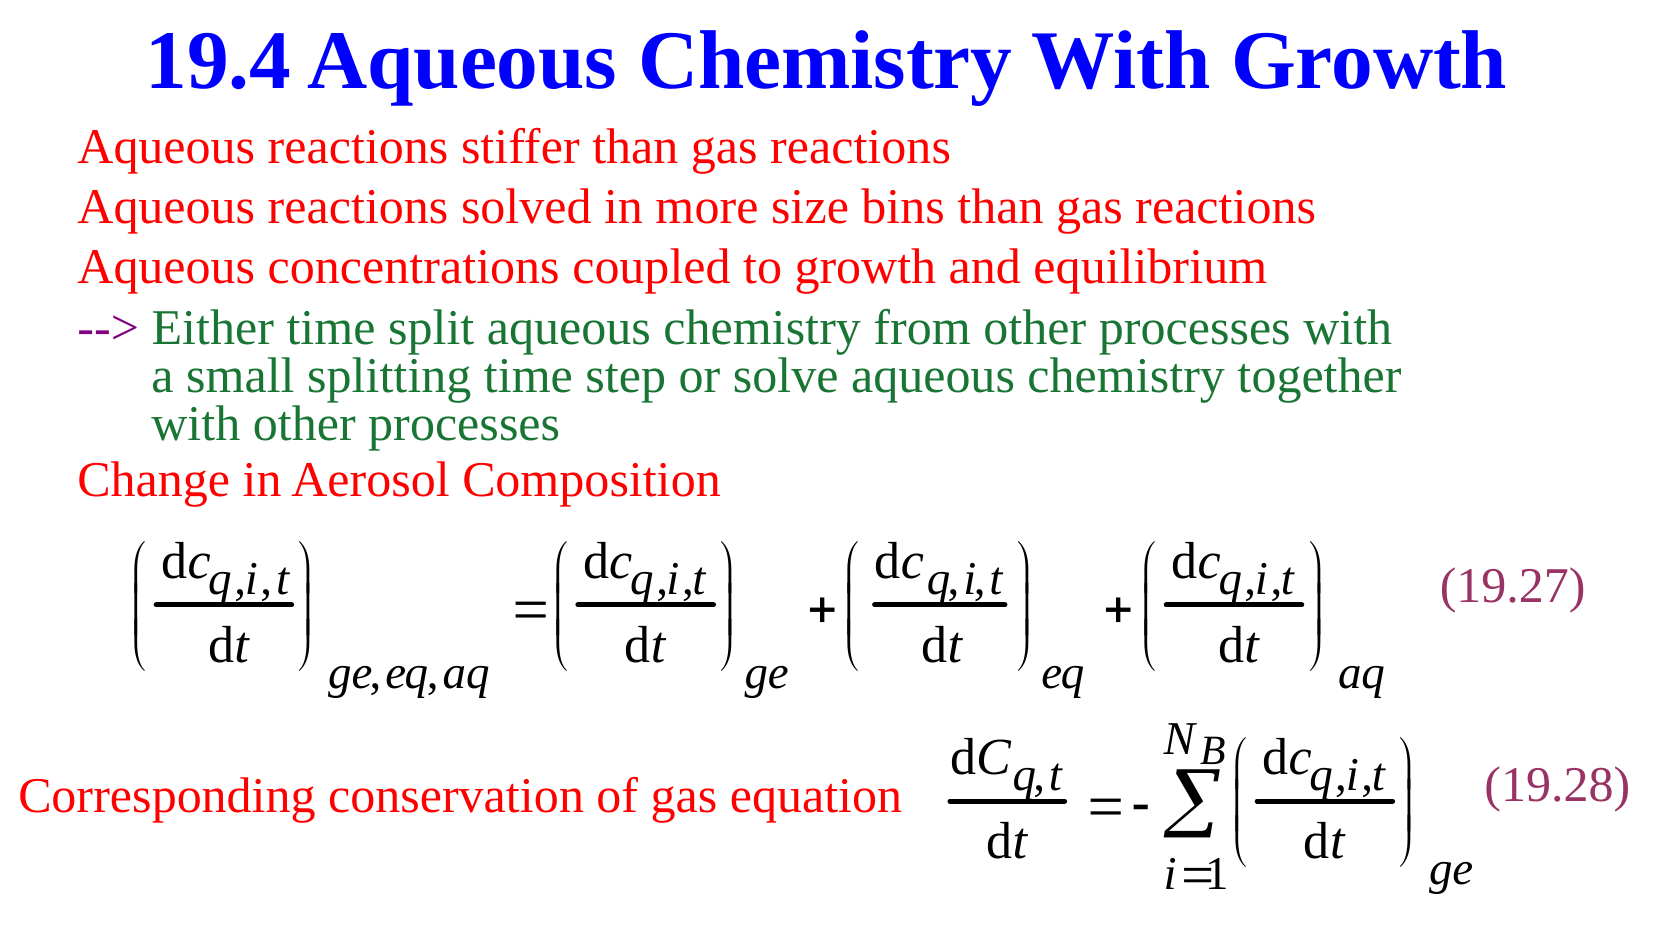

# 19.4 Aqueous Chemistry With Growth
Aqueous reactions stiffer than gas reactions
Aqueous reactions solved in more size bins than gas reactions
Aqueous concentrations coupled to growth and equilibrium
--> Either time split aqueous chemistry from other processes with a small splitting time step or solve aqueous chemistry together with other processes
Change in Aerosol Composition
(19.27)
(19.28)
Corresponding conservation of gas equation